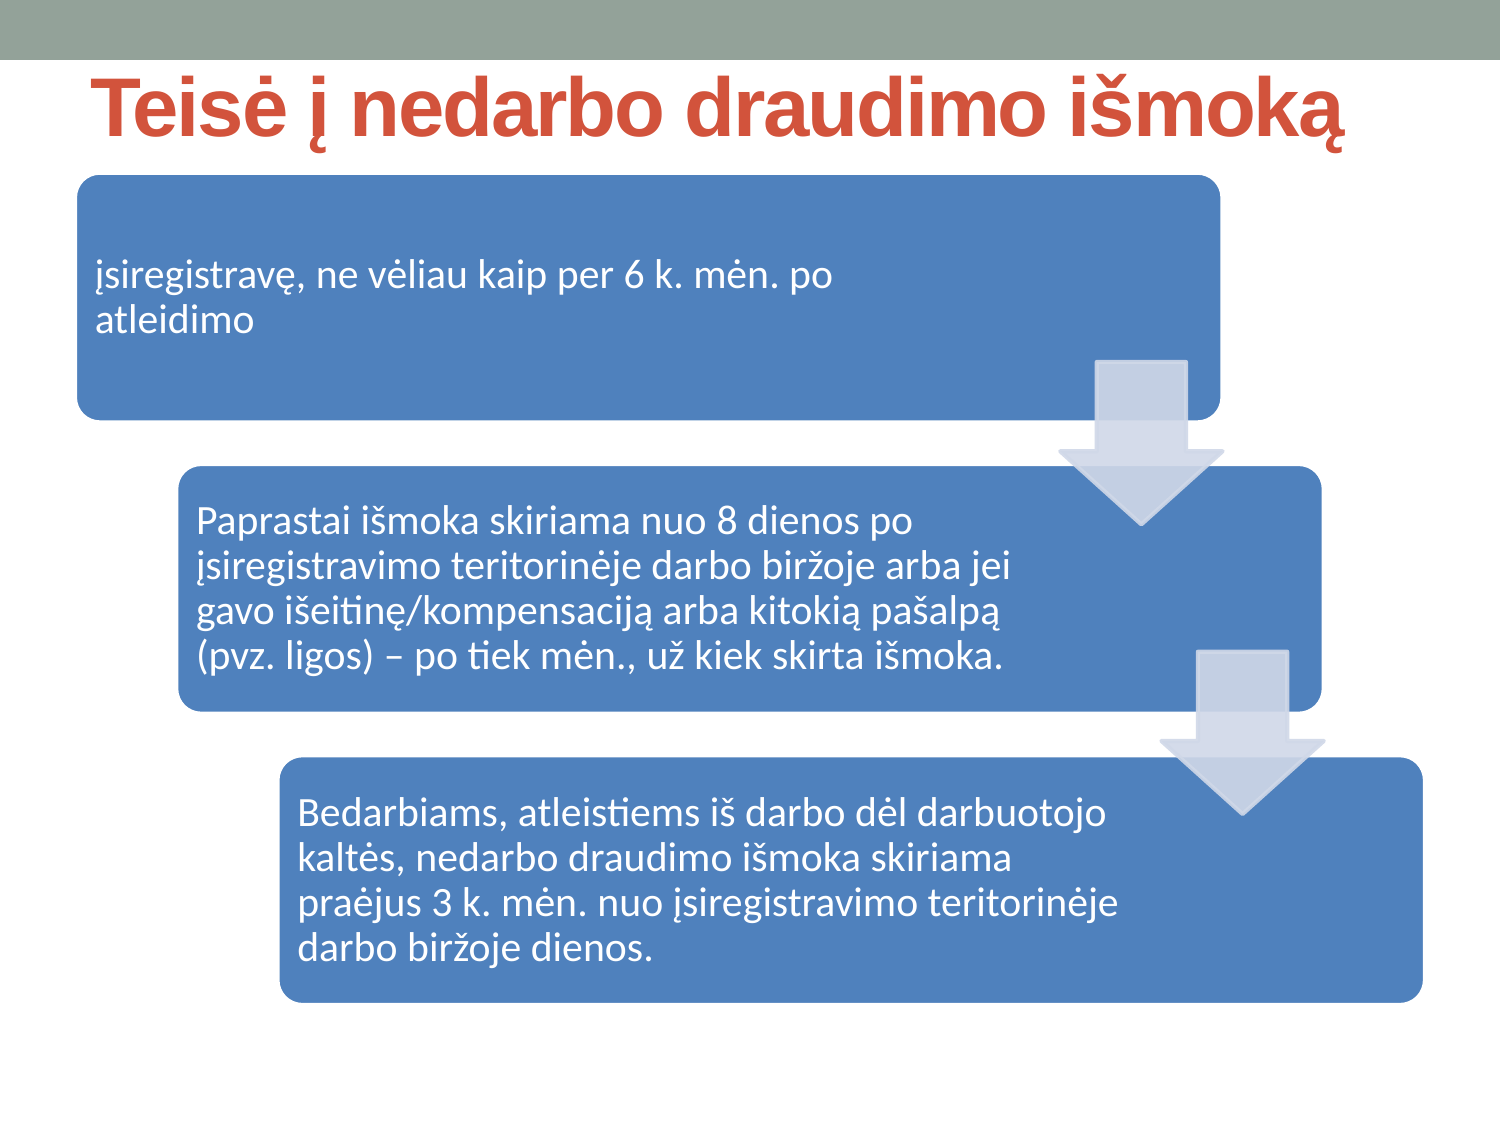

# Teisė į nedarbo draudimo išmoką
įsiregistravę, ne vėliau kaip per 6 k. mėn. po atleidimo
Paprastai išmoka skiriama nuo 8 dienos po įsiregistravimo teritorinėje darbo biržoje arba jei gavo išeitinę/kompensaciją arba kitokią pašalpą (pvz. ligos) – po tiek mėn., už kiek skirta išmoka.
Bedarbiams, atleistiems iš darbo dėl darbuotojo kaltės, nedarbo draudimo išmoka skiriama praėjus 3 k. mėn. nuo įsiregistravimo teritorinėje darbo biržoje dienos.